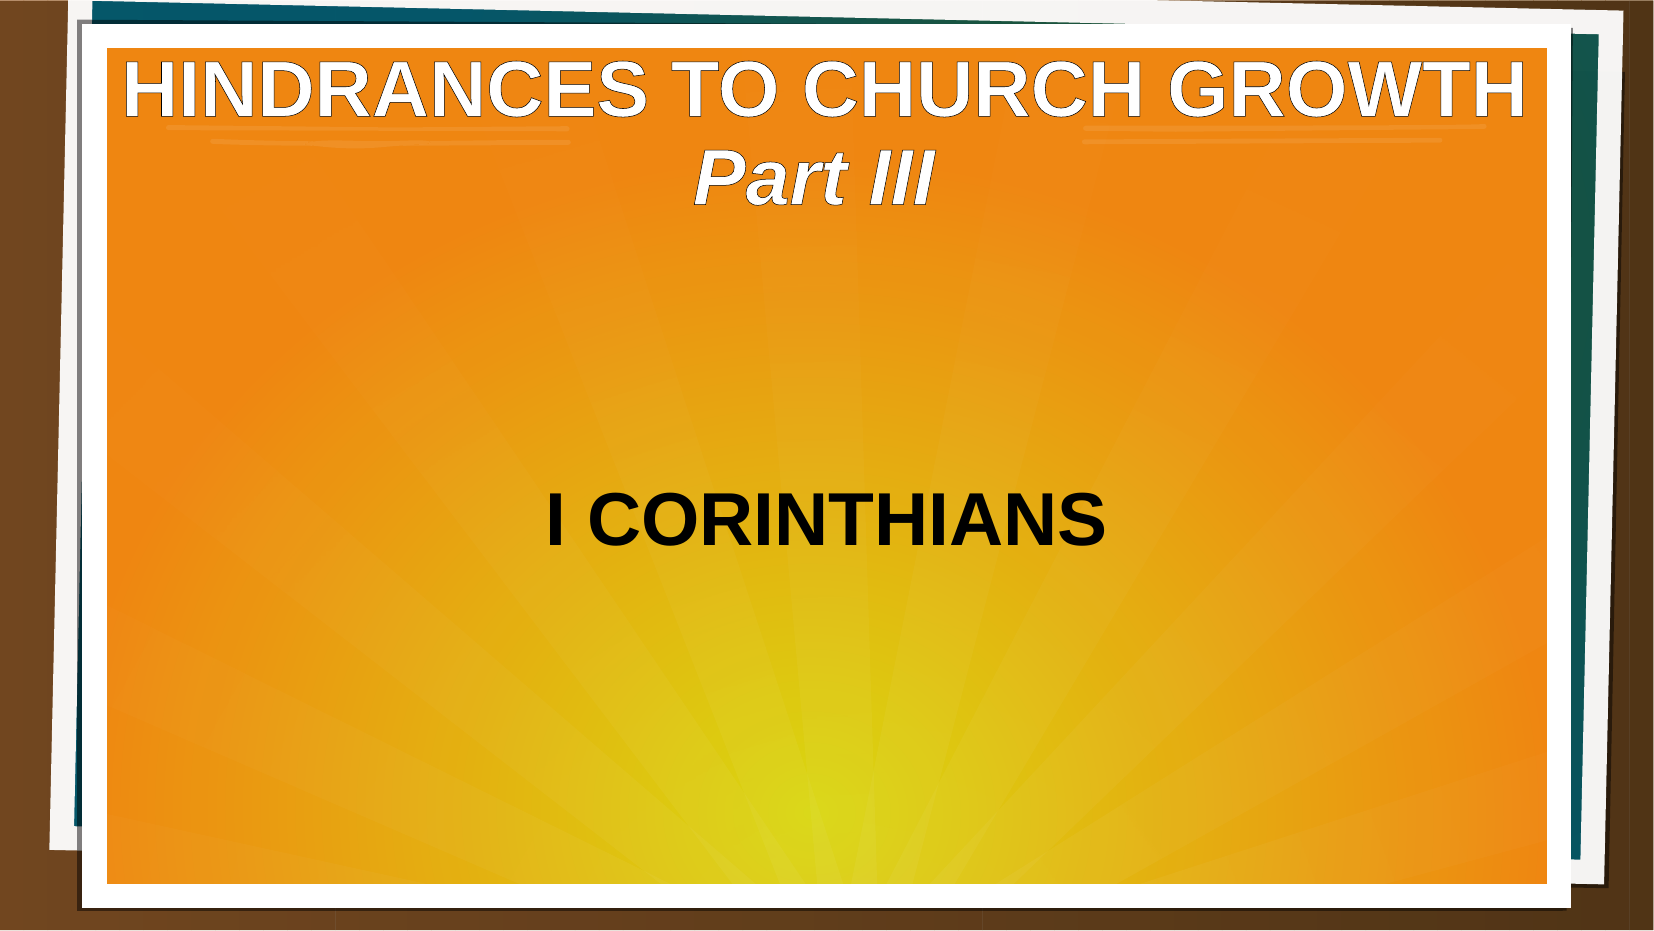

# HINDRANCES TO CHURCH GROWTH Part III
I CORINTHIANS